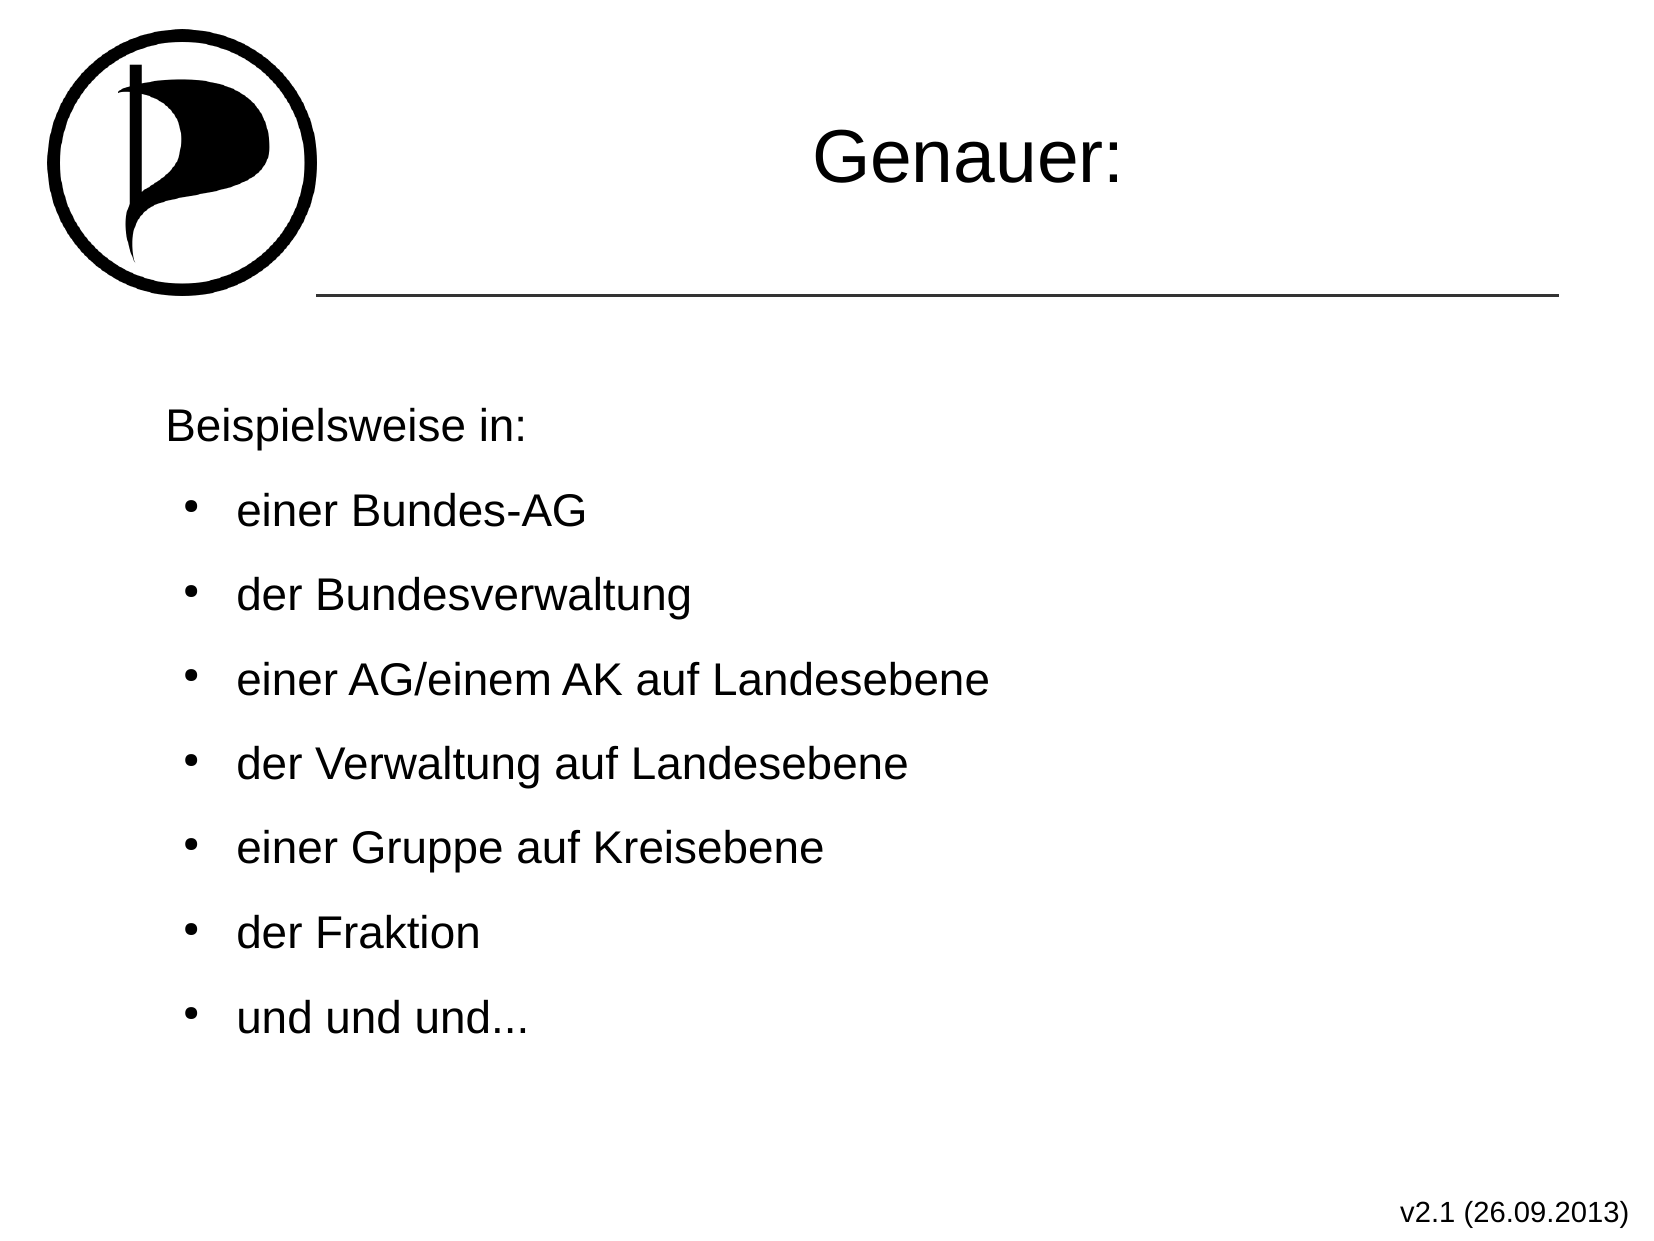

# Genauer:
Beispielsweise in:
einer Bundes-AG
der Bundesverwaltung
einer AG/einem AK auf Landesebene
der Verwaltung auf Landesebene
einer Gruppe auf Kreisebene
der Fraktion
und und und...
v2.1 (26.09.2013)